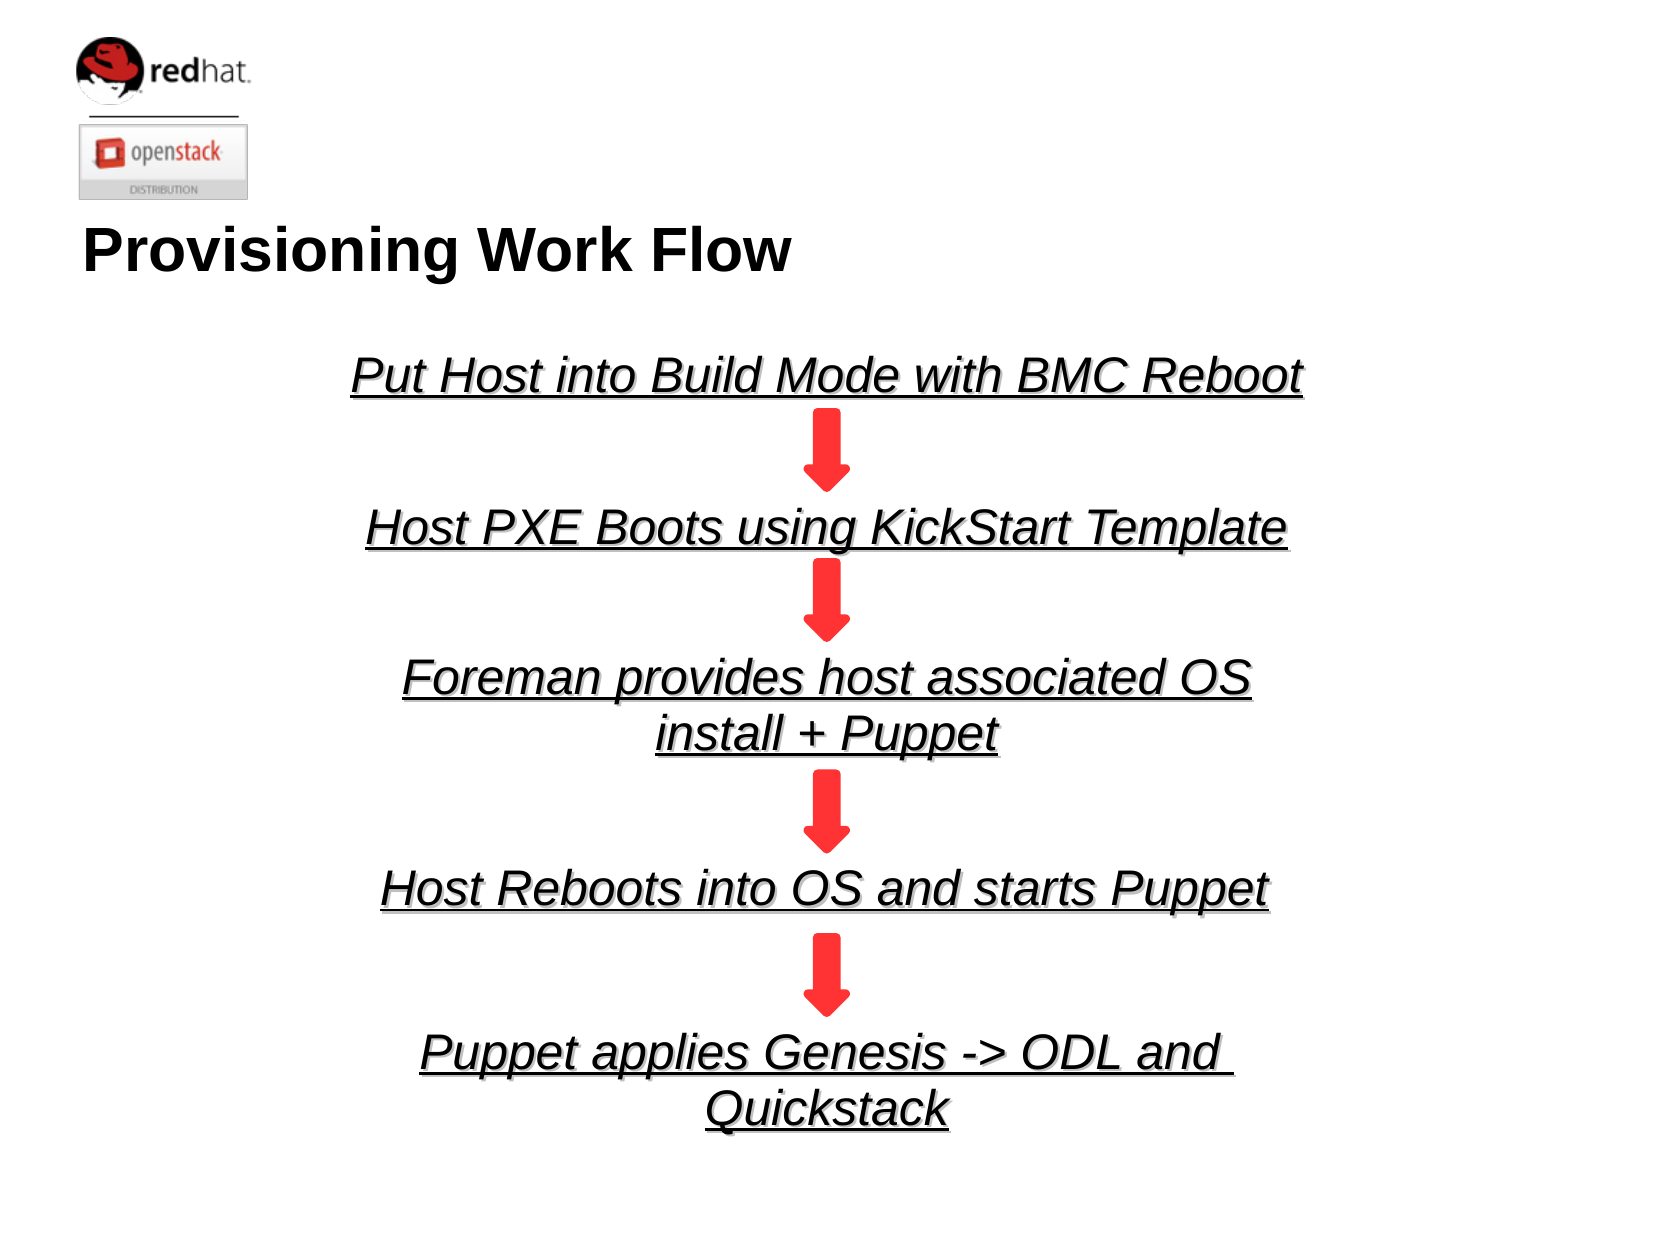

# Provisioning Work Flow
Put Host into Build Mode with BMC Reboot
Host PXE Boots using KickStart Template
Foreman provides host associated OS install + Puppet
Host Reboots into OS and starts Puppet
Puppet applies Genesis -> ODL and Quickstack